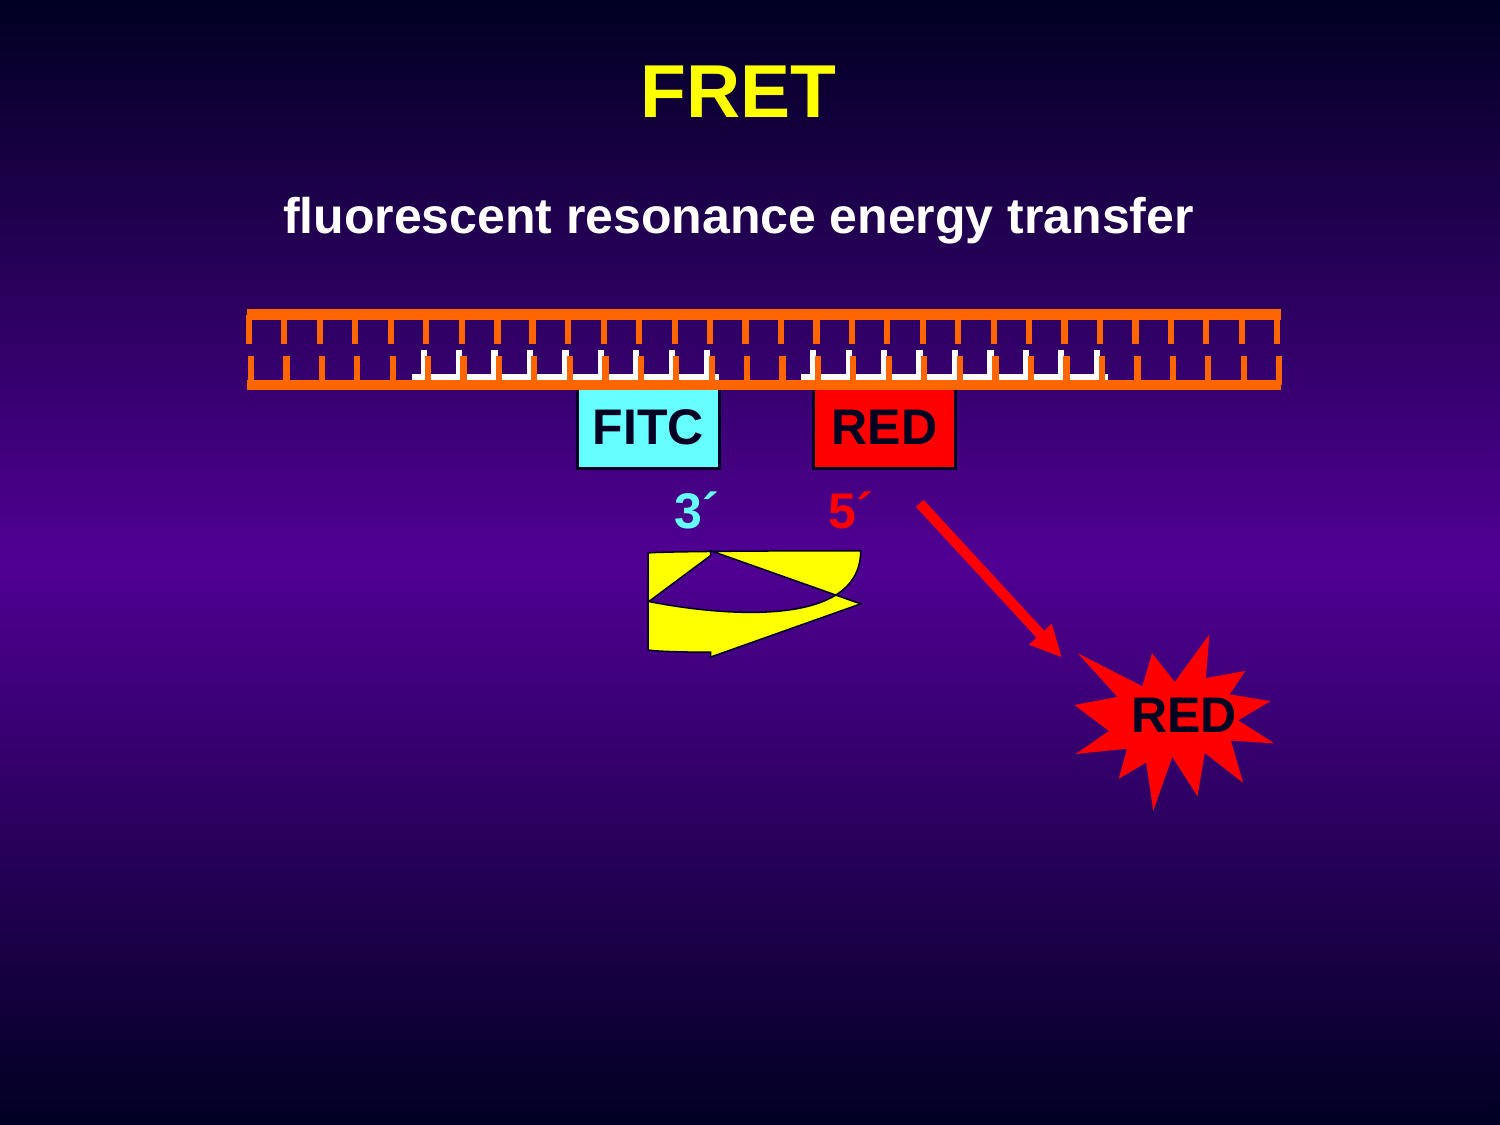

# FRET
fluorescent resonance energy transfer
FITC
3´
RED
5´
RED